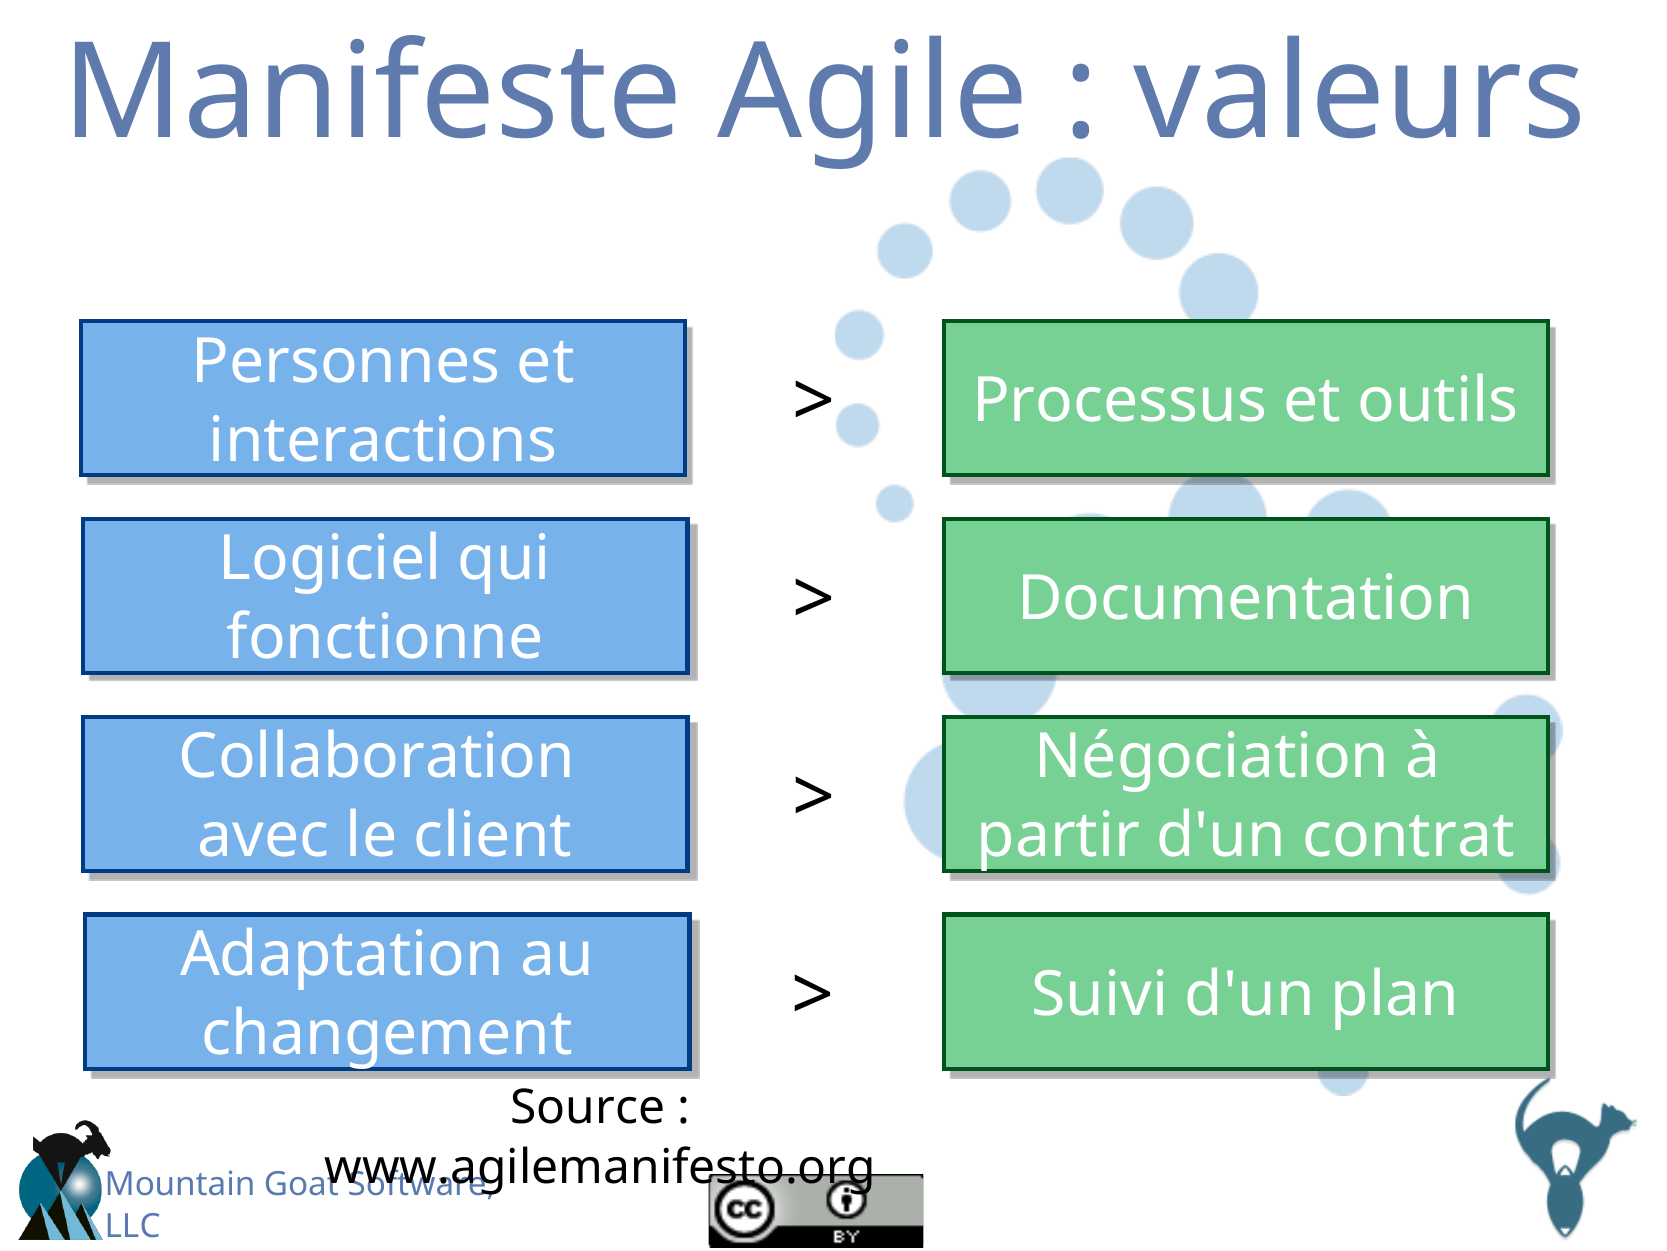

# Manifeste Agile : valeurs
Personnes et interactions
Processus et outils
>
Logiciel qui fonctionne
Documentation
>
Collaboration
avec le client
Négociation à
partir d'un contrat
>
Adaptation au changement
Suivi d'un plan
>
Source : www.agilemanifesto.org